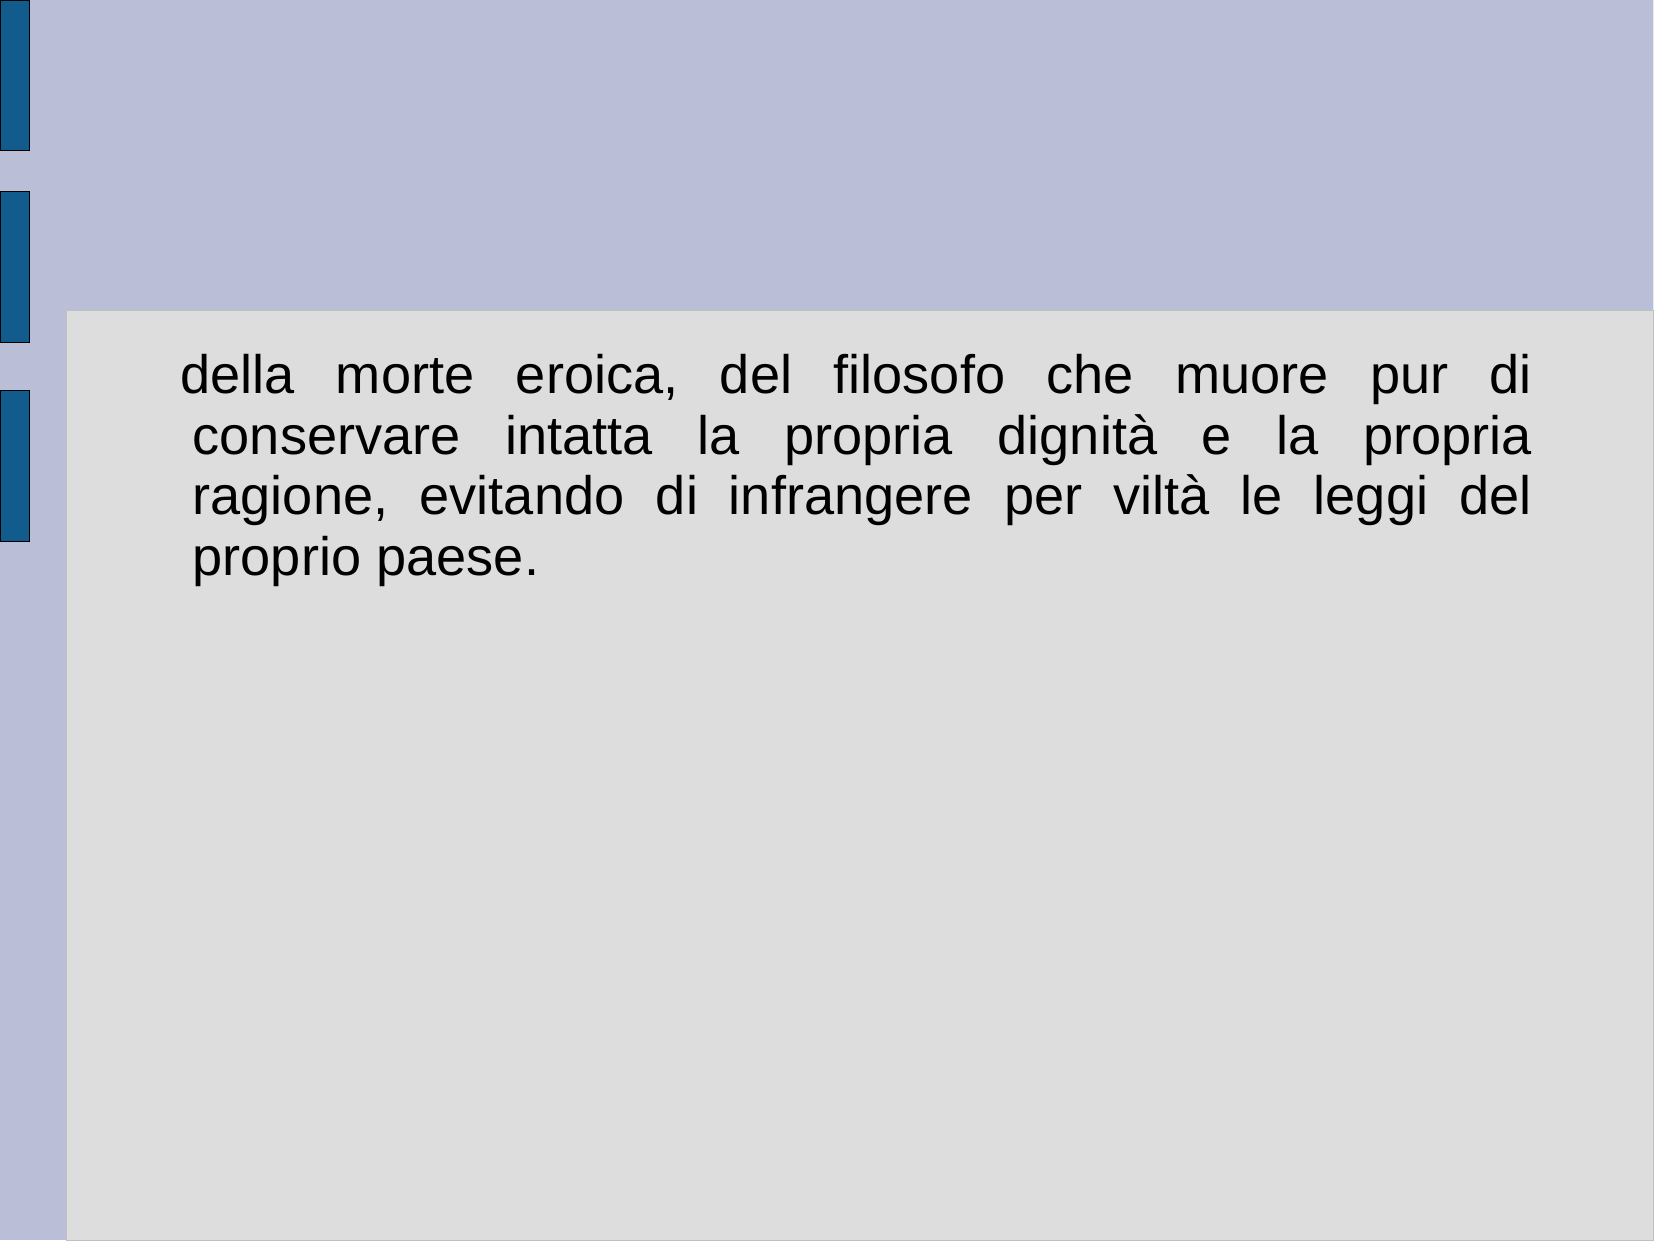

#
 della morte eroica, del filosofo che muore pur di conservare intatta la propria dignità e la propria ragione, evitando di infrangere per viltà le leggi del proprio paese.